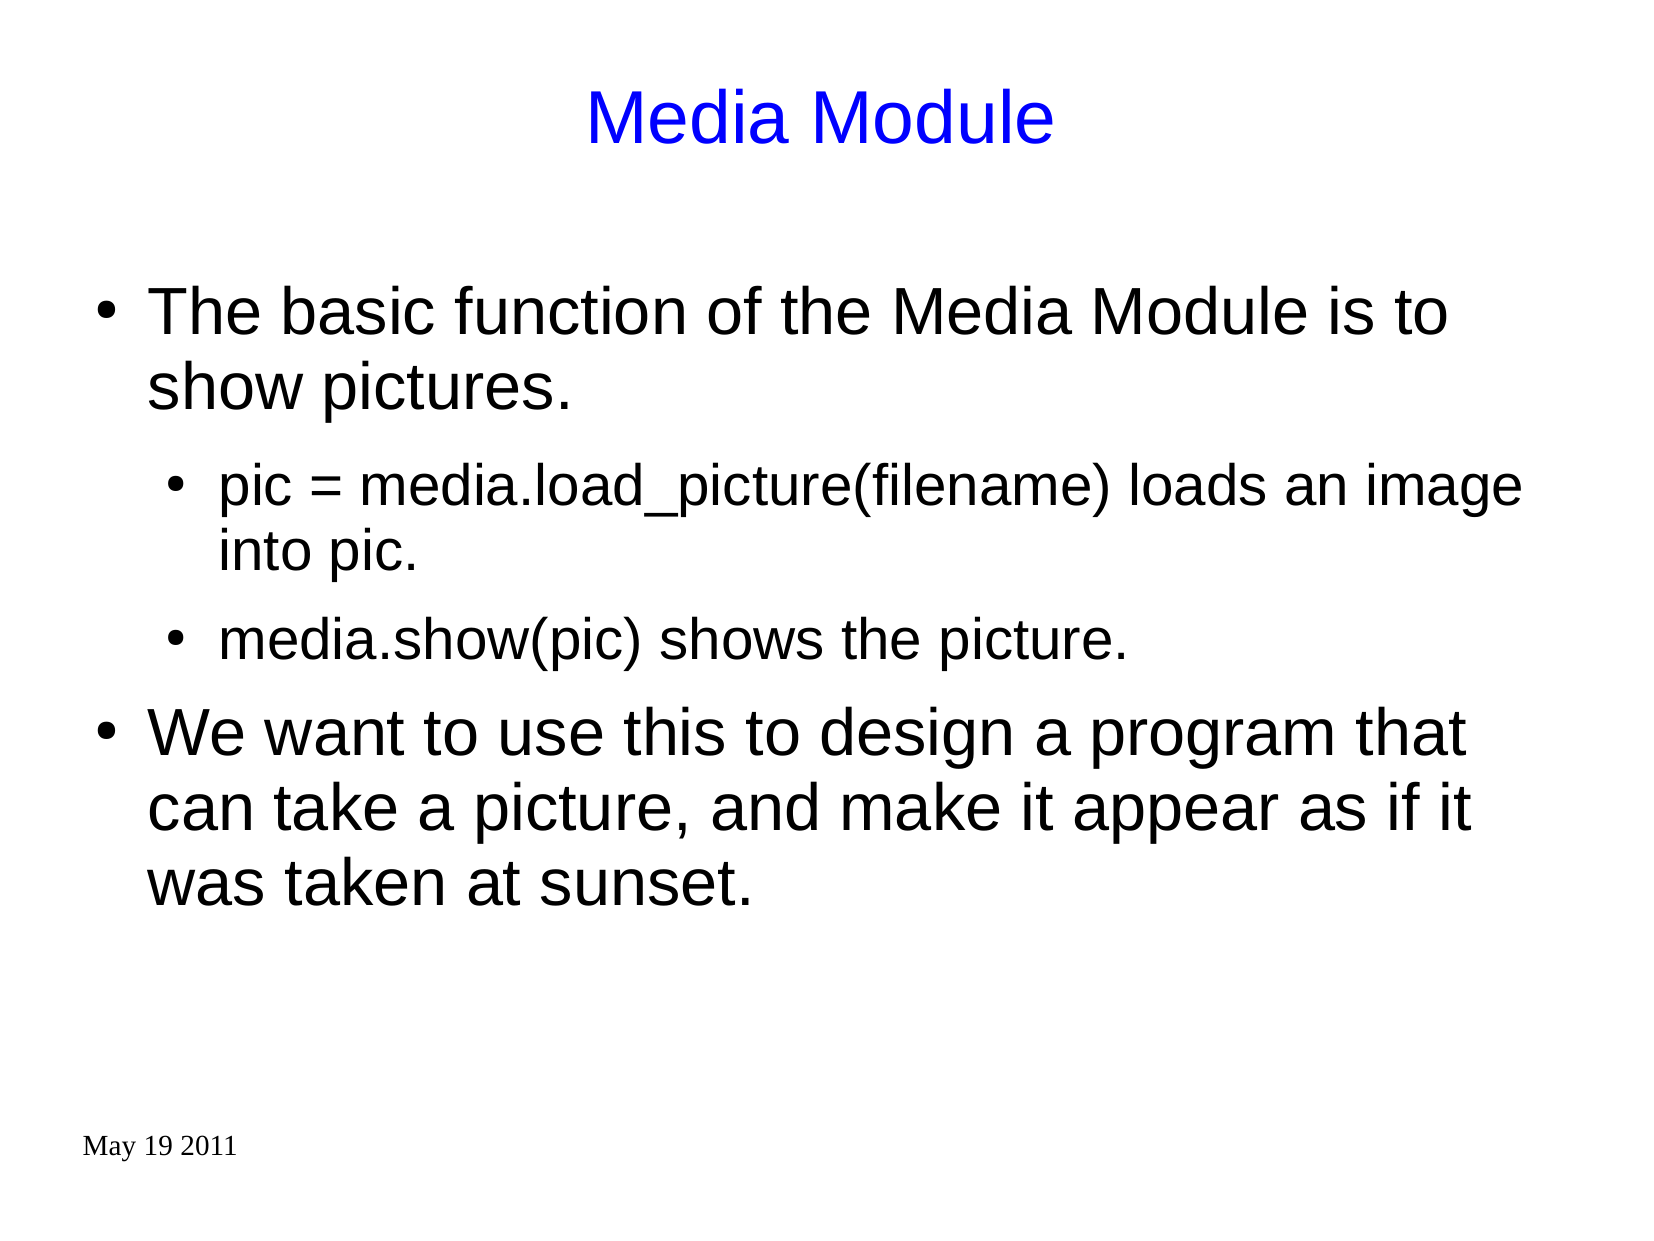

# Media Module
The basic function of the Media Module is to show pictures.
pic = media.load_picture(filename) loads an image into pic.
media.show(pic) shows the picture.
We want to use this to design a program that can take a picture, and make it appear as if it was taken at sunset.
May 19 2011